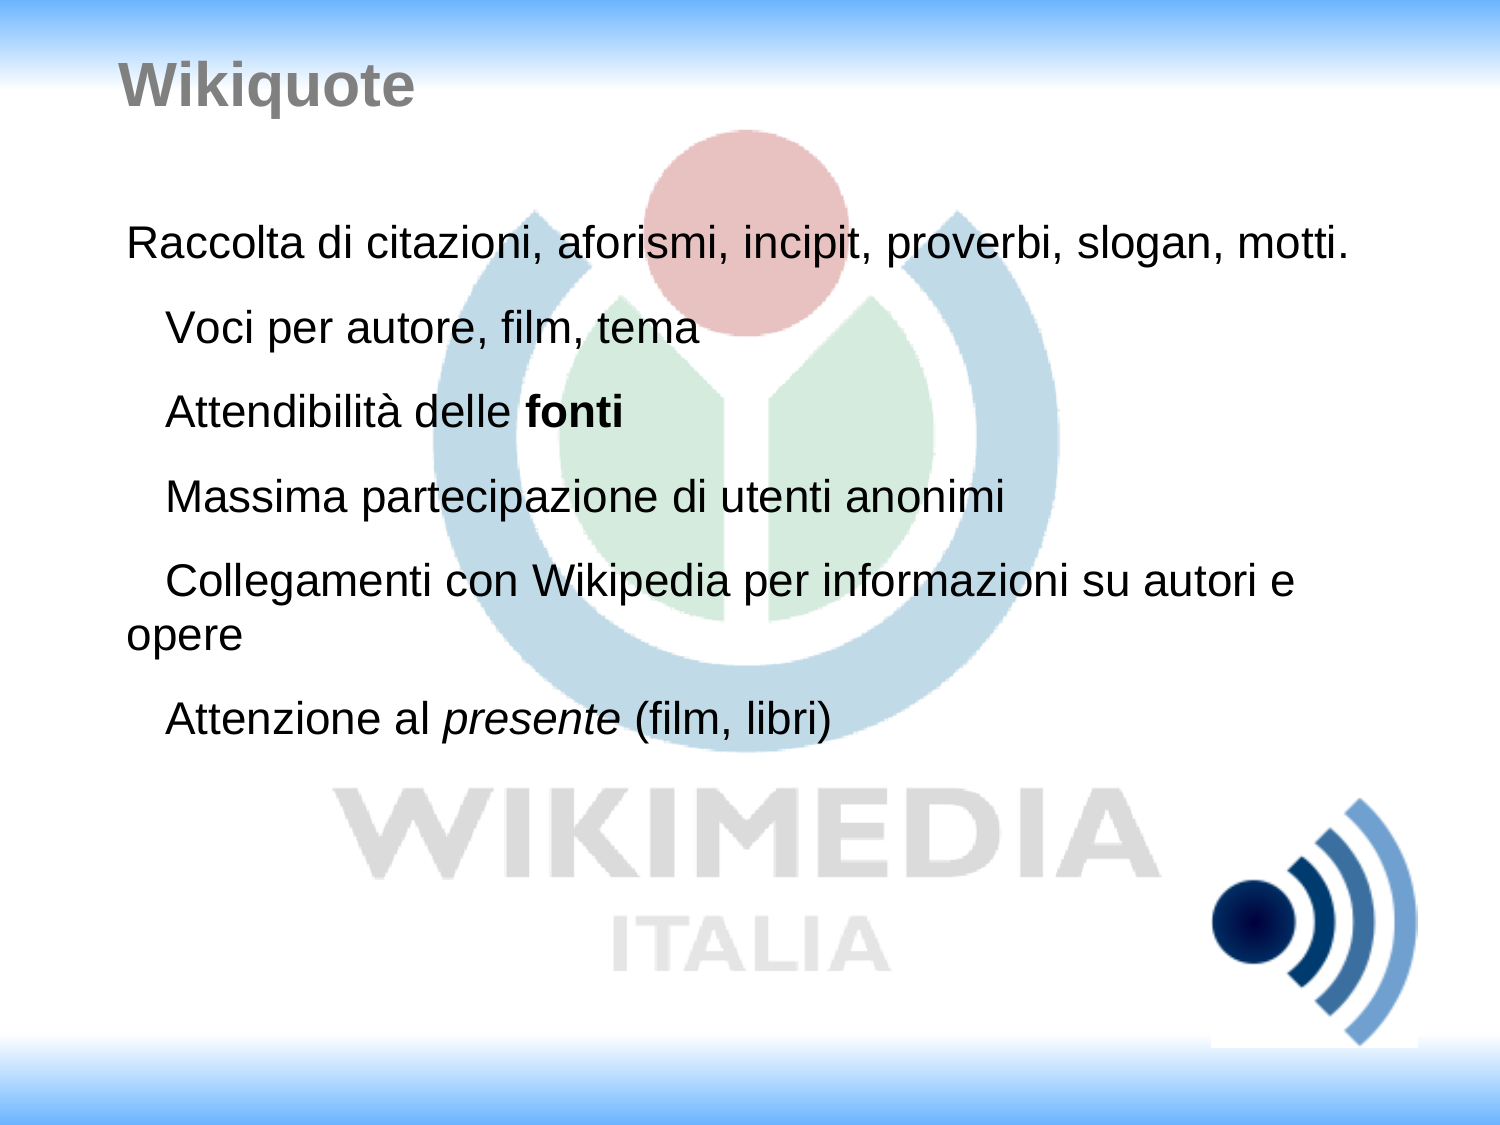

Wikiquote
Raccolta di citazioni, aforismi, incipit, proverbi, slogan, motti.
 Voci per autore, film, tema
 Attendibilità delle fonti
 Massima partecipazione di utenti anonimi
 Collegamenti con Wikipedia per informazioni su autori e opere
 Attenzione al presente (film, libri)